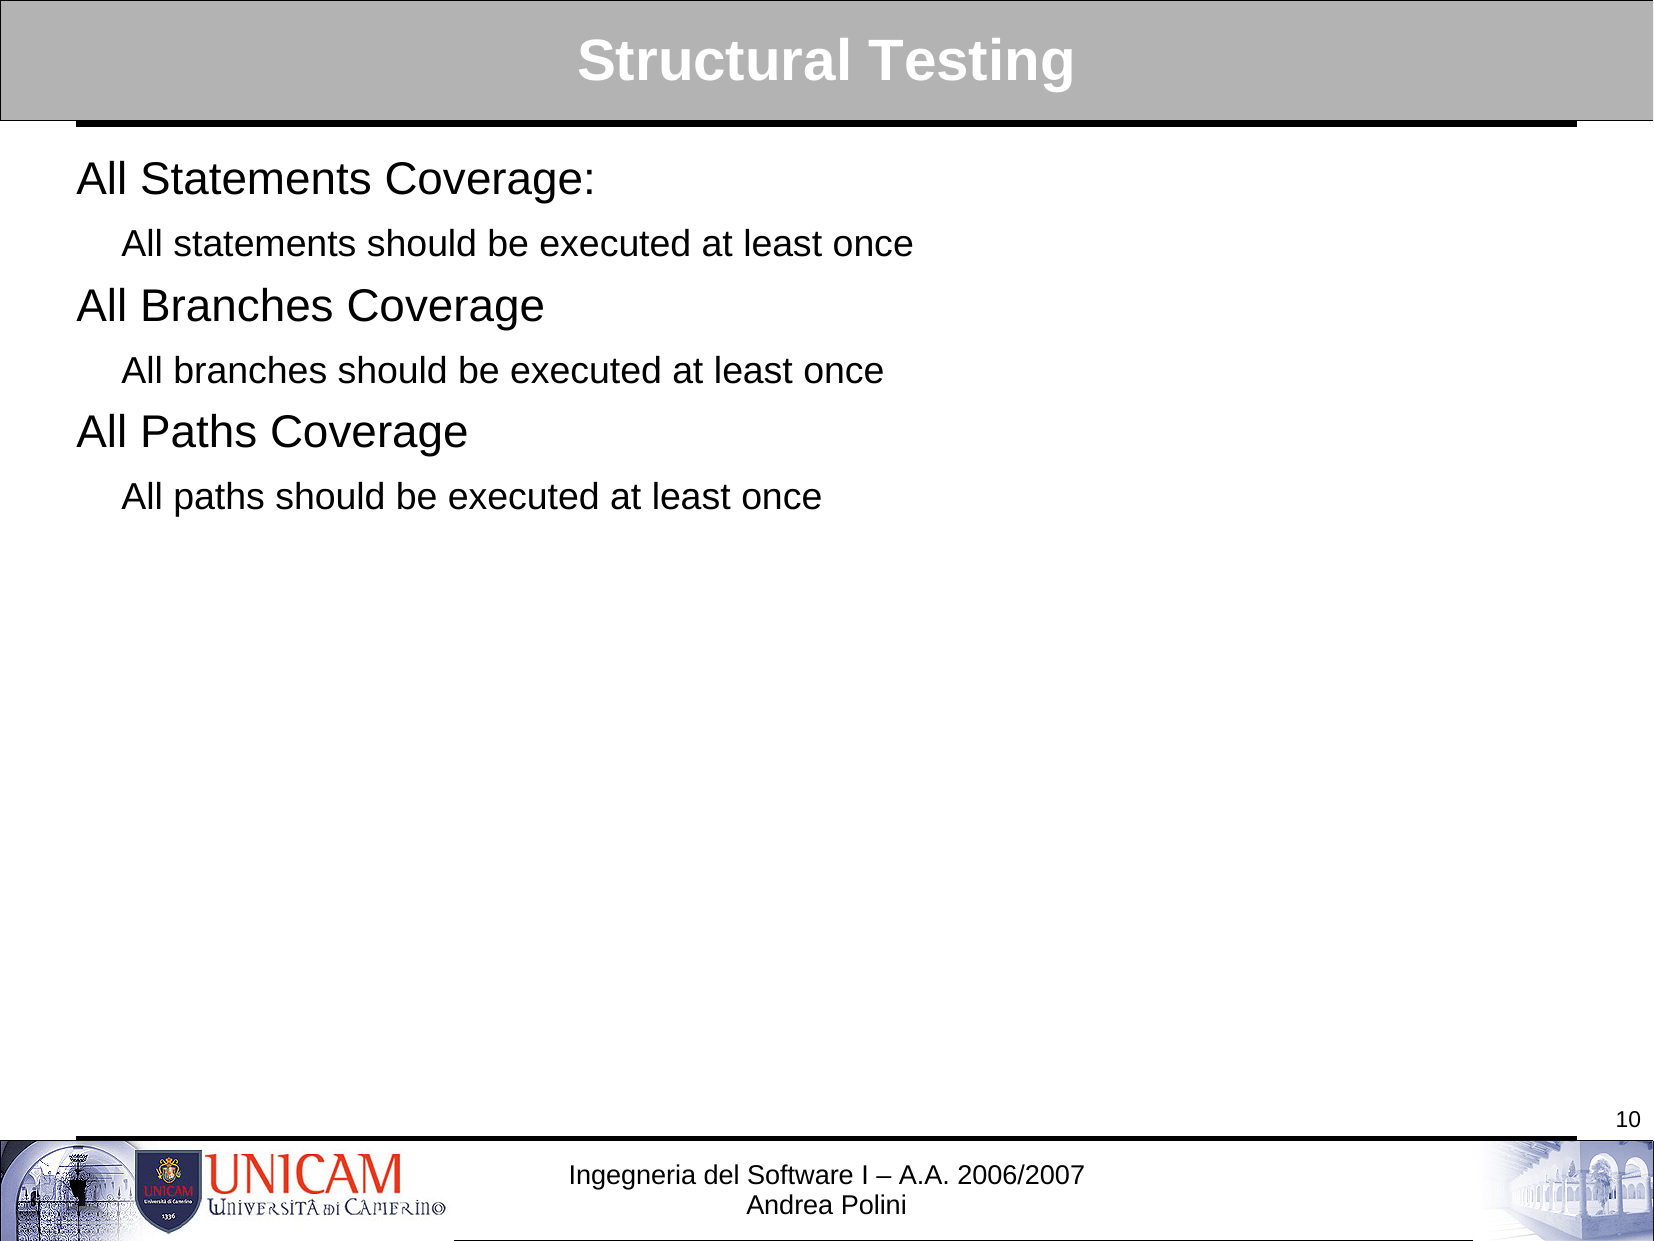

# Structural Testing
All Statements Coverage:
All statements should be executed at least once
All Branches Coverage
All branches should be executed at least once
All Paths Coverage
All paths should be executed at least once
10